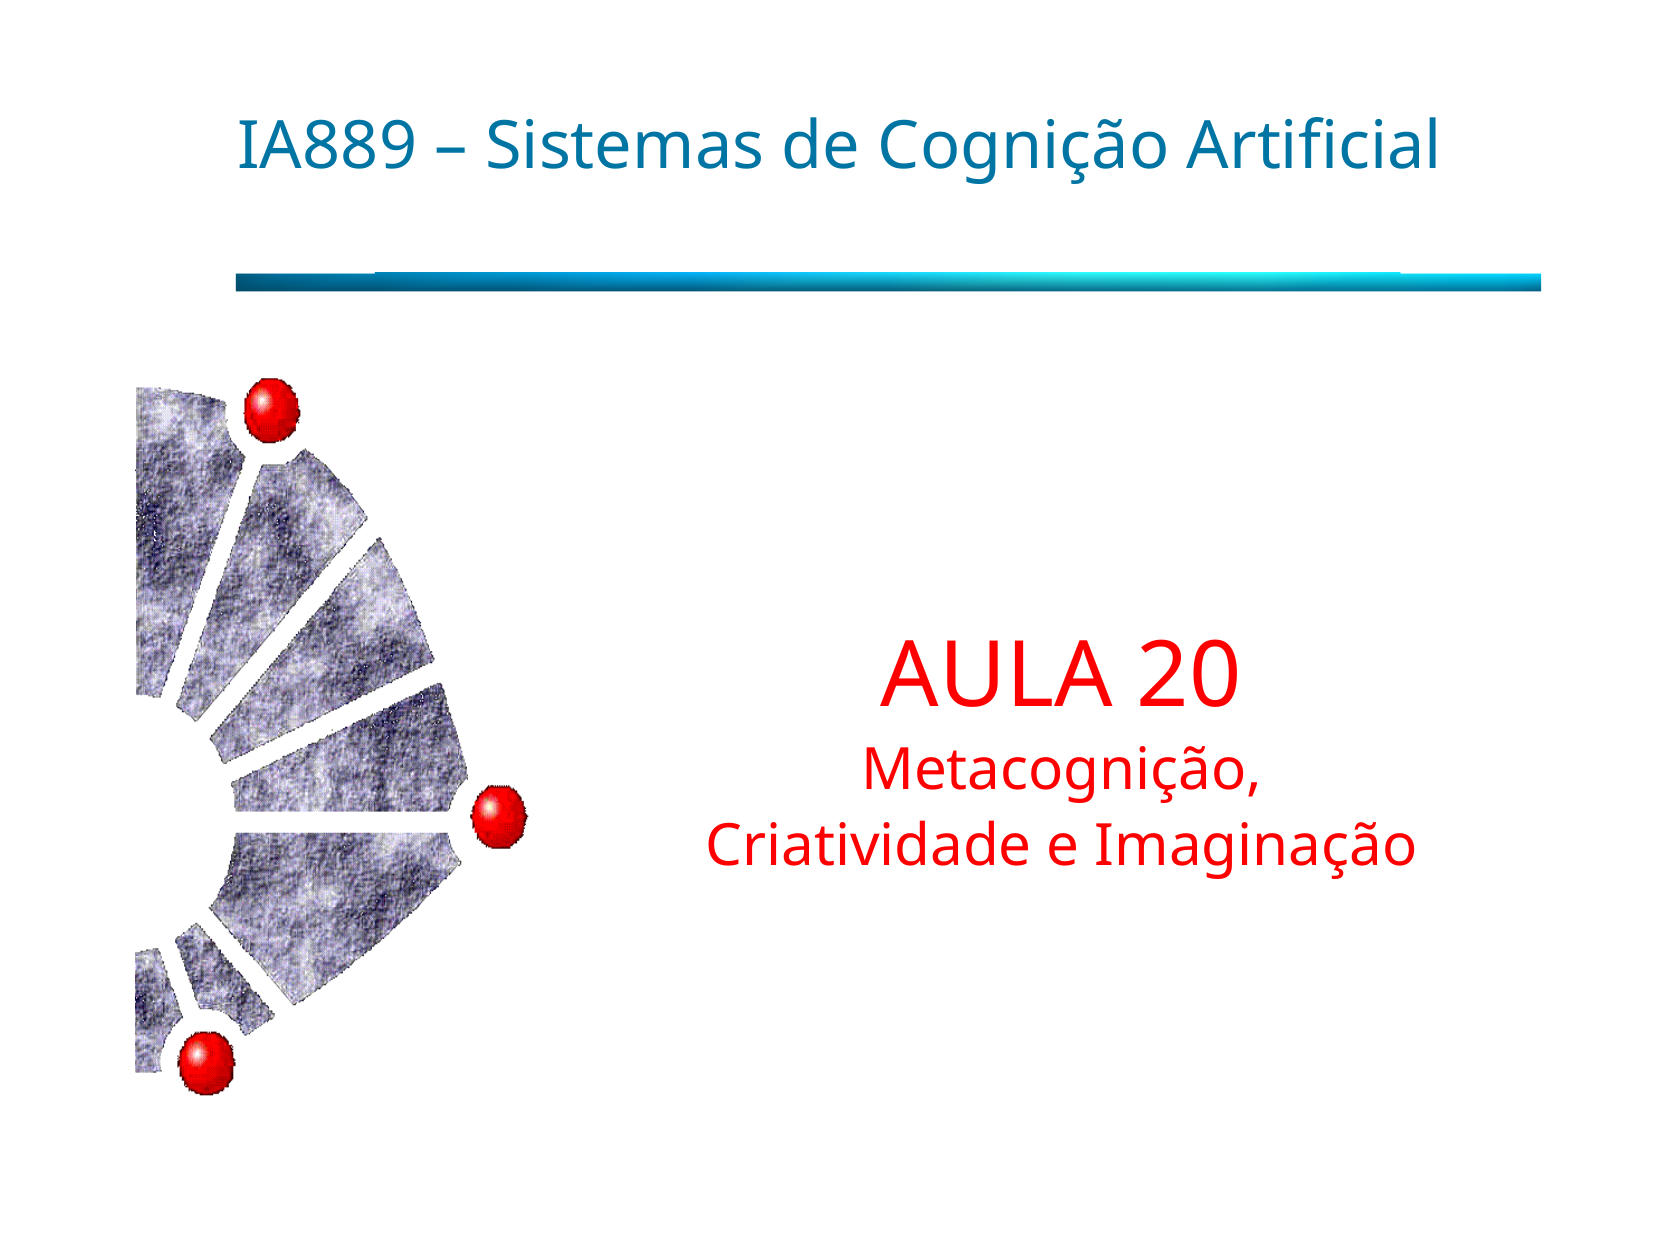

# IA889 – Sistemas de Cognição Artificial
AULA 20
Metacognição,
Criatividade e Imaginação